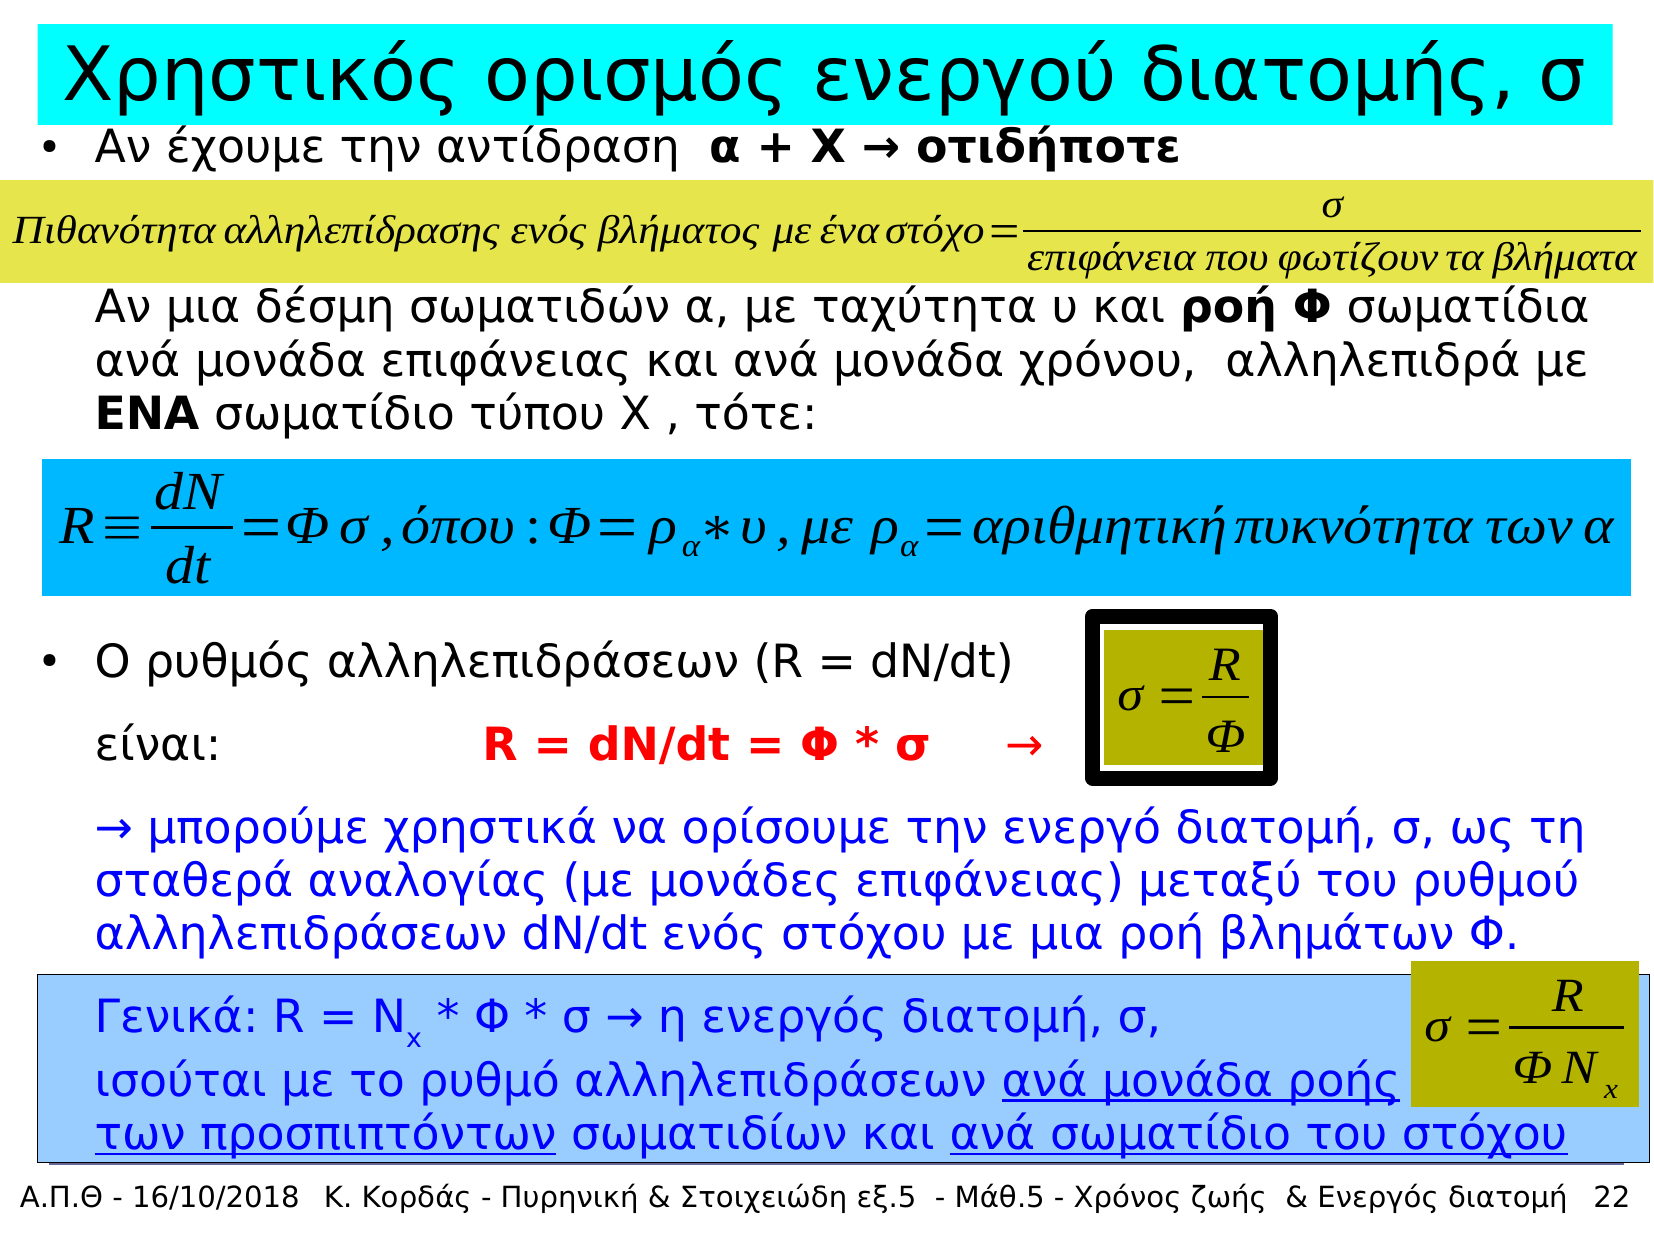

# Χρηστικός ορισμός ενεργού διατομής, σ
Αν έχουμε την αντίδραση α + Χ → οτιδήποτε
Αν μια δέσμη σωματιδών α, με ταχύτητα υ και ροή Φ σωματίδια ανά μονάδα επιφάνειας και ανά μονάδα χρόνου, αλληλεπιδρά με ΕΝΑ σωματίδιο τύπου Χ , τότε:
Ο ρυθμός αλληλεπιδράσεων (R = dN/dt)
είναι: R = dN/dt = Φ * σ →
→ μπορούμε χρηστικά να ορίσουμε την ενεργό διατομή, σ, ως τη σταθερά αναλογίας (με μονάδες επιφάνειας) μεταξύ του ρυθμού αλληλεπιδράσεων dN/dt ενός στόχου με μια ροή βλημάτων Φ.
Γενικά: R = Nx * Φ * σ → η ενεργός διατομή, σ, 					ισούται με το ρυθμό αλληλεπιδράσεων ανά μονάδα ροής			 των προσπιπτόντων σωματιδίων και ανά σωματίδιο του στόχου
Α.Π.Θ - 16/10/2018
Κ. Κορδάς - Πυρηνική & Στοιχειώδη εξ.5 - Μάθ.5 - Χρόνος ζωής & Ενεργός διατομή
22